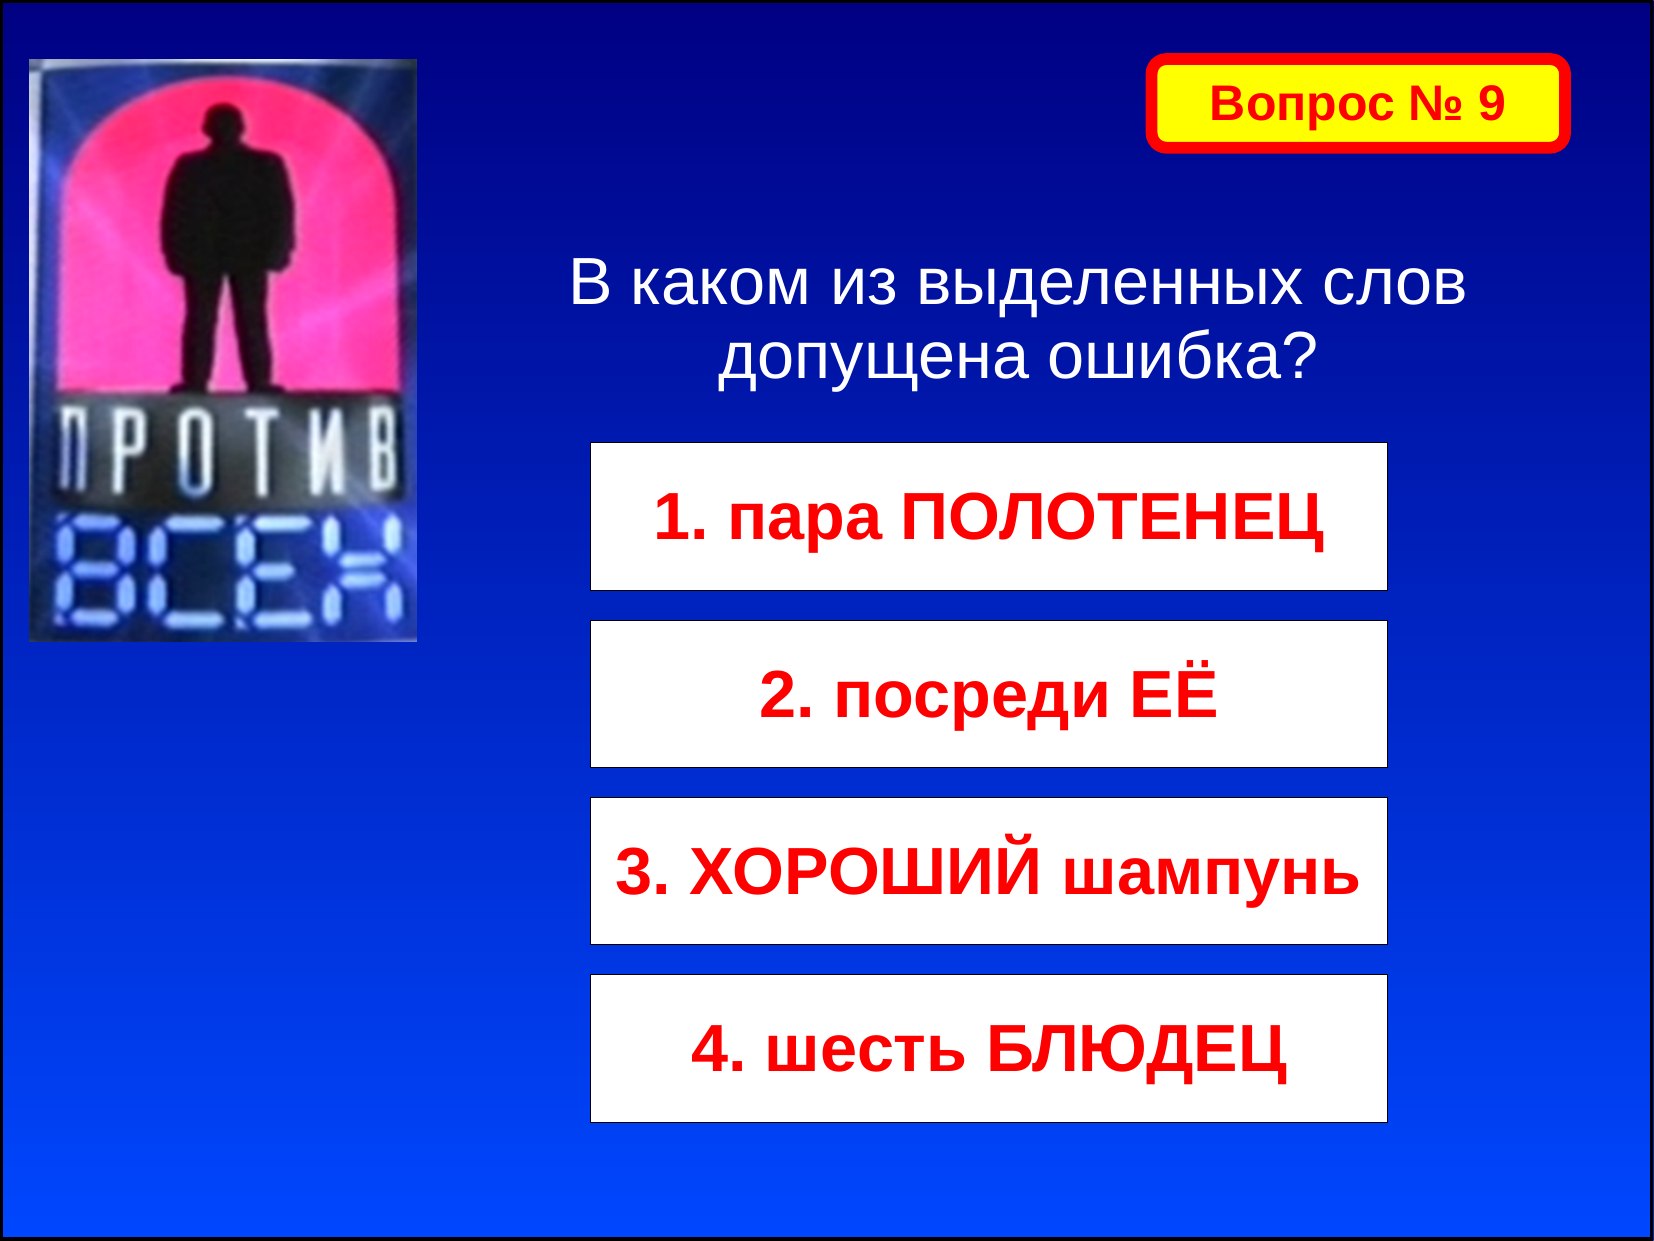

Вопрос № 9
В каком из выделенных слов допущена ошибка?
1. пара ПОЛОТЕНЕЦ
2. посреди ЕЁ
3. ХОРОШИЙ шампунь
4. шесть БЛЮДЕЦ